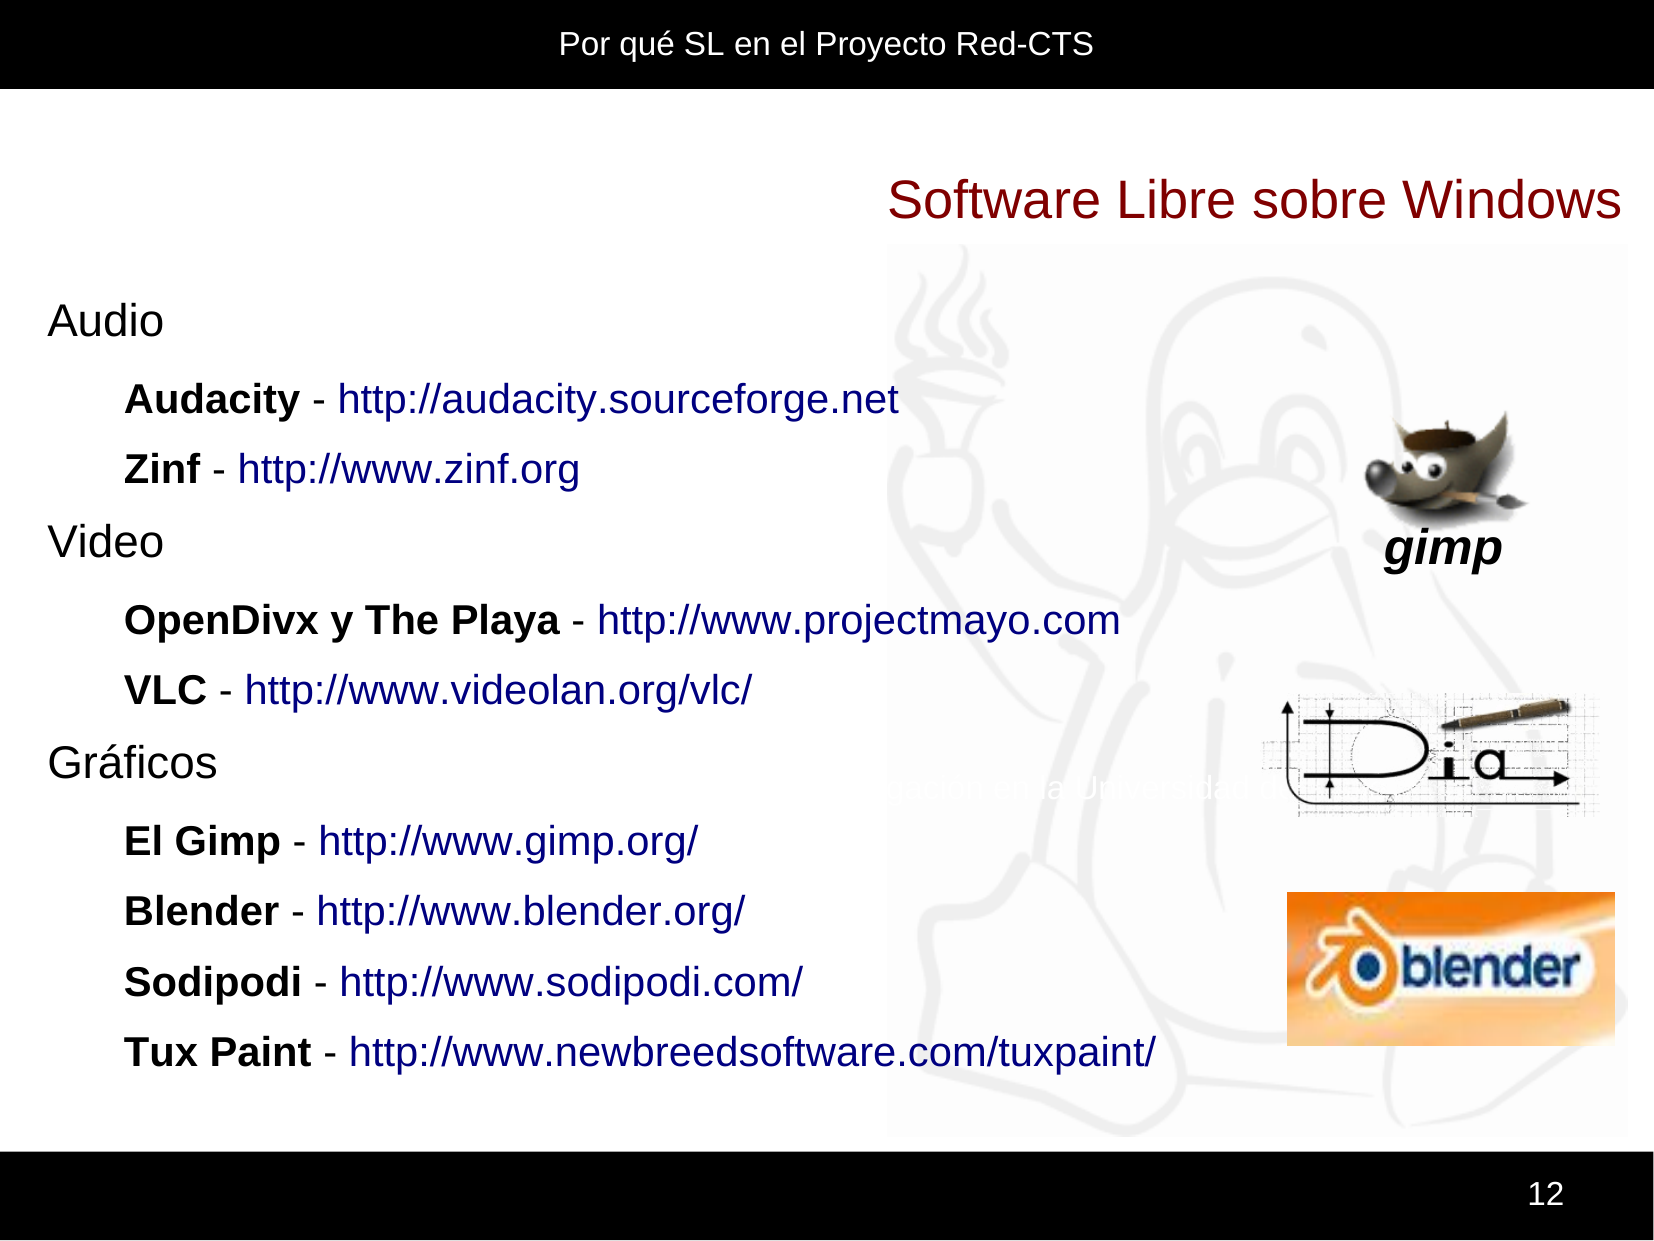

Por qué SL en el Proyecto Red-CTS
# Software Libre sobre Windows
Audio
Audacity - http://audacity.sourceforge.net
Zinf - http://www.zinf.org
Video
OpenDivx y The Playa - http://www.projectmayo.com
VLC - http://www.videolan.org/vlc/
Gráficos
El Gimp - http://www.gimp.org/
Blender - http://www.blender.org/
Sodipodi - http://www.sodipodi.com/
Tux Paint - http://www.newbreedsoftware.com/tuxpaint/
gimp